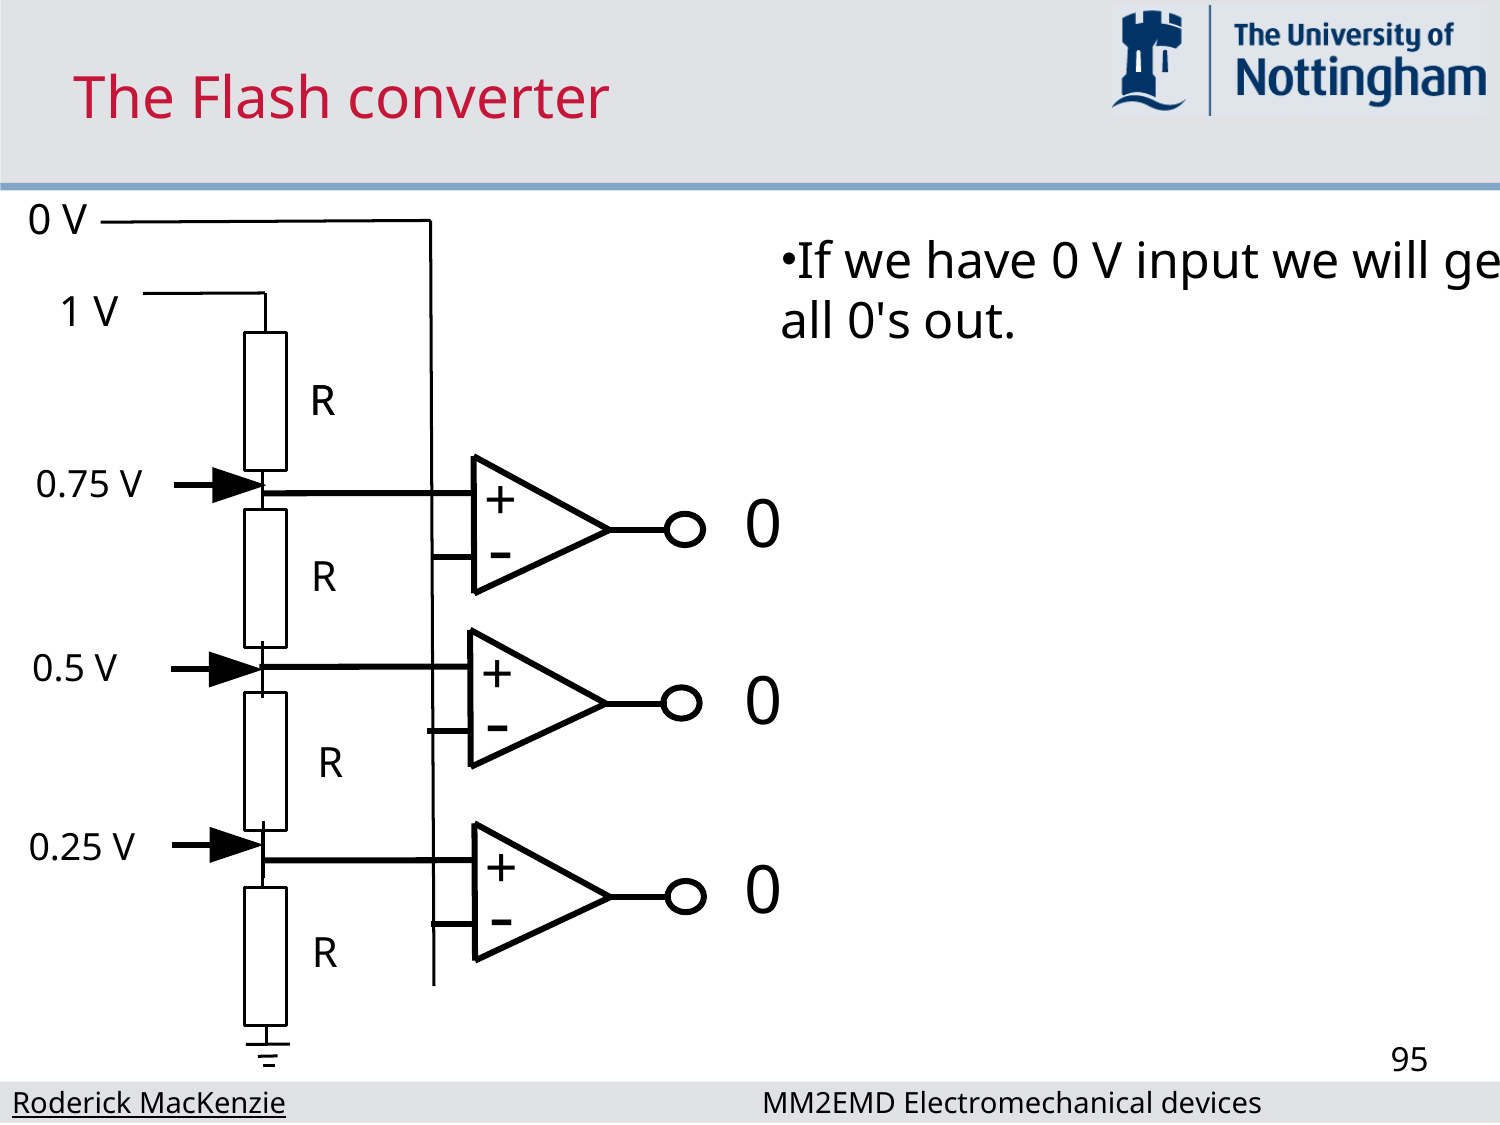

# The Flash converter
0 V
If we have 0 V input we will get all 0's out.
1 V
R
R
0.75 V
+
0
-
R
+
0.5 V
0
-
R
0.25 V
+
0
-
R